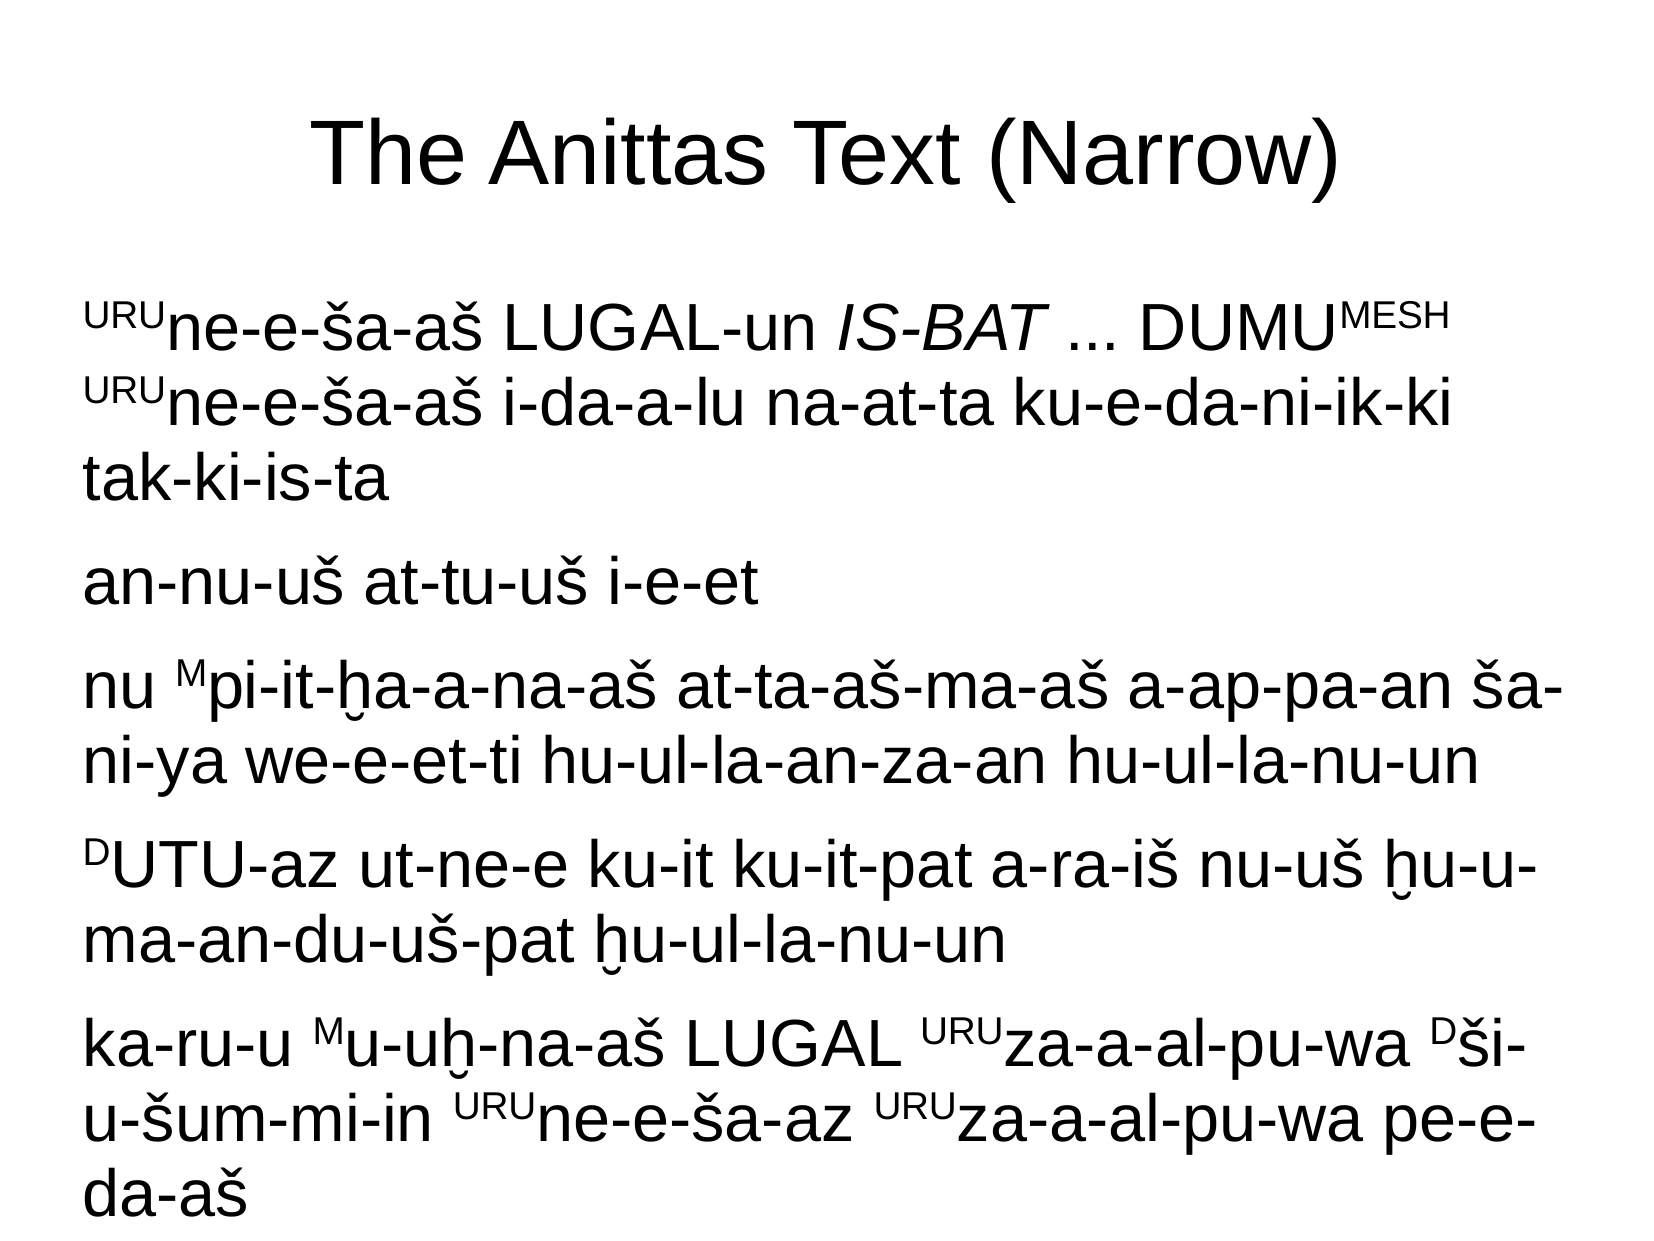

# The Anittas Text (Narrow)
URUne-e-ša-aš LUGAL-un IS-BAT ... DUMUMESH URUne-e-ša-aš i-da-a-lu na-at-ta ku-e-da-ni-ik-ki tak-ki-is-ta
an-nu-uš at-tu-uš i-e-et
nu Mpi-it-ḫa-a-na-aš at-ta-aš-ma-aš a-ap-pa-an ša-ni-ya we-e-et-ti hu-ul-la-an-za-an hu-ul-la-nu-un
DUTU-az ut-ne-e ku-it ku-it-pat a-ra-iš nu-uš ḫu-u-ma-an-du-uš-pat ḫu-ul-la-nu-un
ka-ru-u Mu-uḫ-na-aš LUGAL URUza-a-al-pu-wa Dši-u-šum-mi-in URUne-e-ša-az URUza-a-al-pu-wa pe-e-da-aš